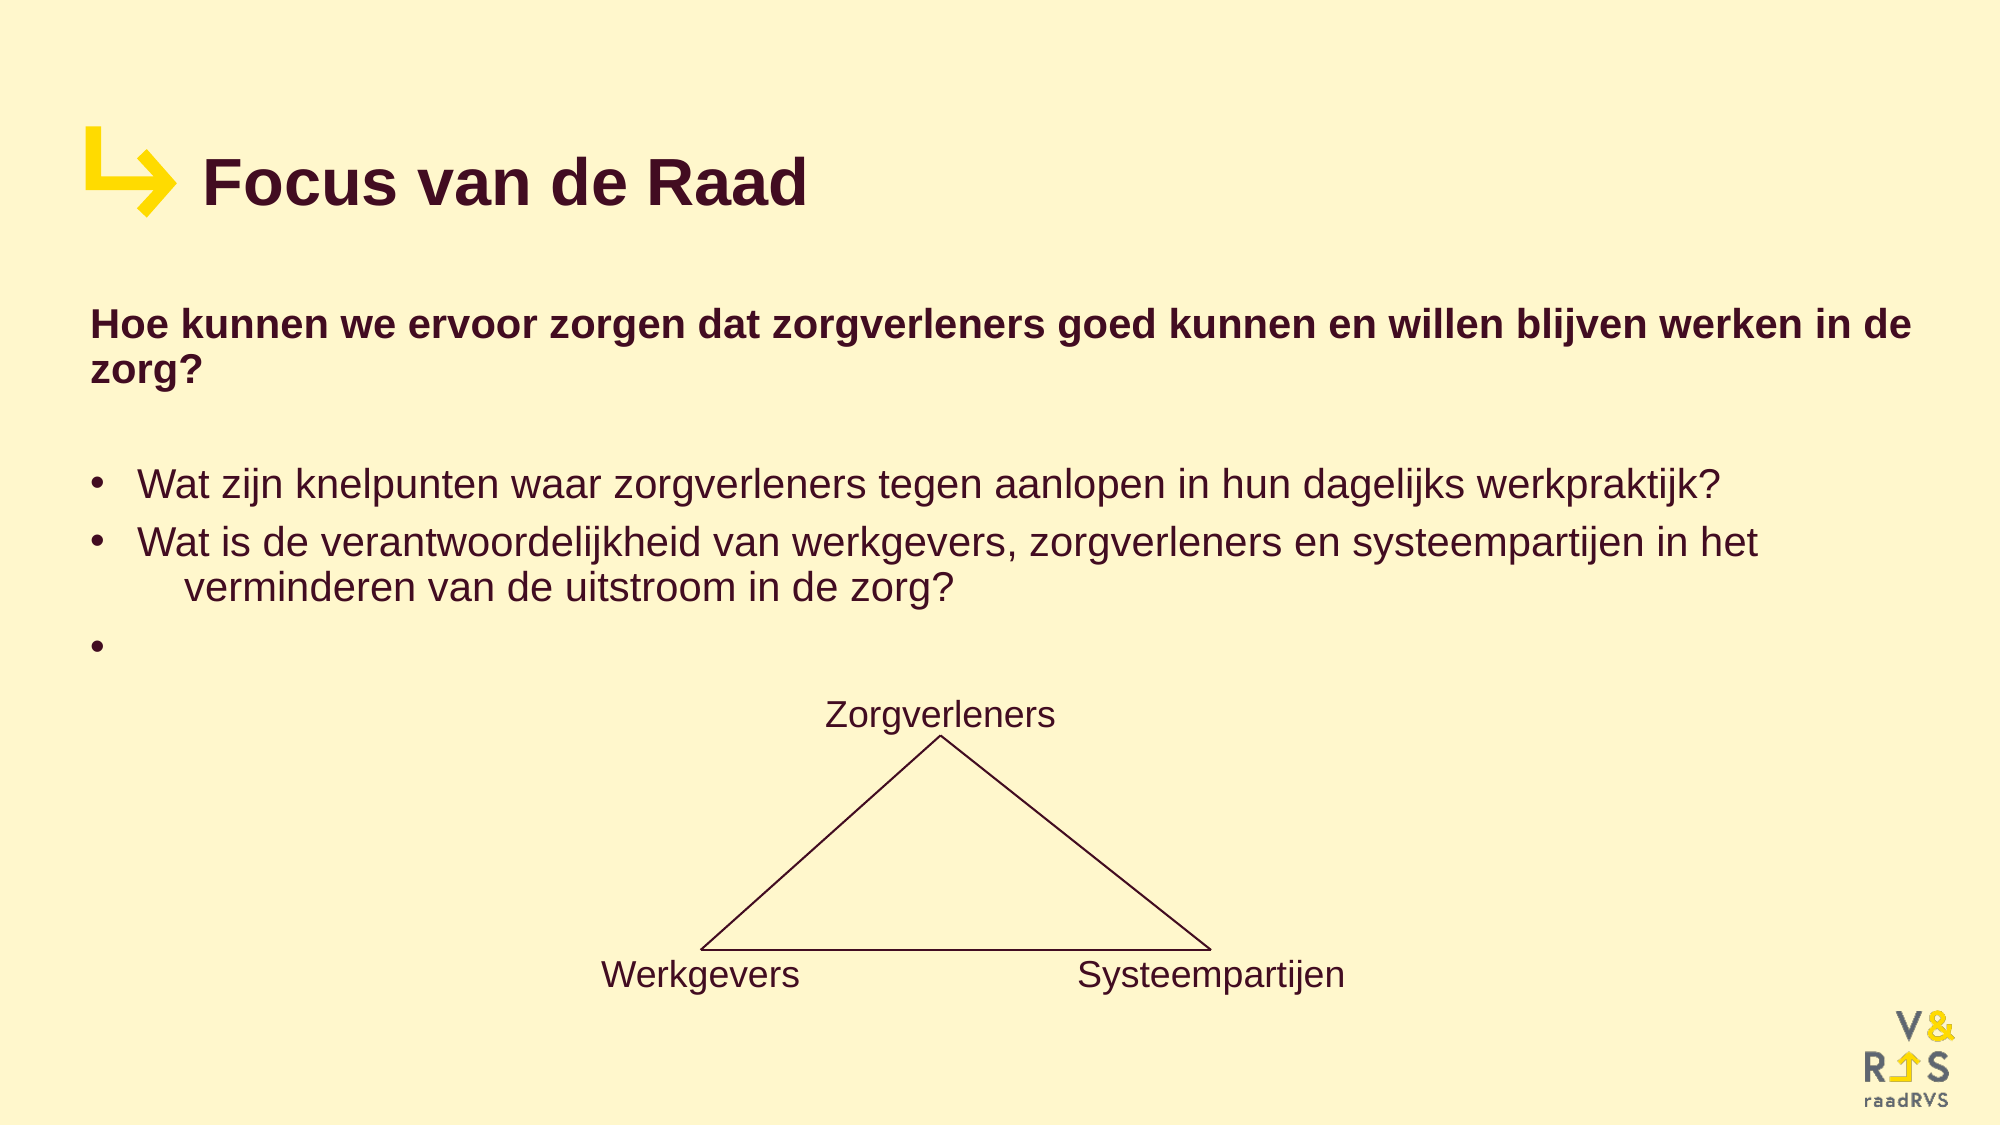

# Focus van de Raad
Hoe kunnen we ervoor zorgen dat zorgverleners goed kunnen en willen blijven werken in de zorg?
Wat zijn knelpunten waar zorgverleners tegen aanlopen in hun dagelijks werkpraktijk?
Wat is de verantwoordelijkheid van werkgevers, zorgverleners en systeempartijen in het verminderen van de uitstroom in de zorg?
Zorgverleners
Werkgevers
Systeempartijen